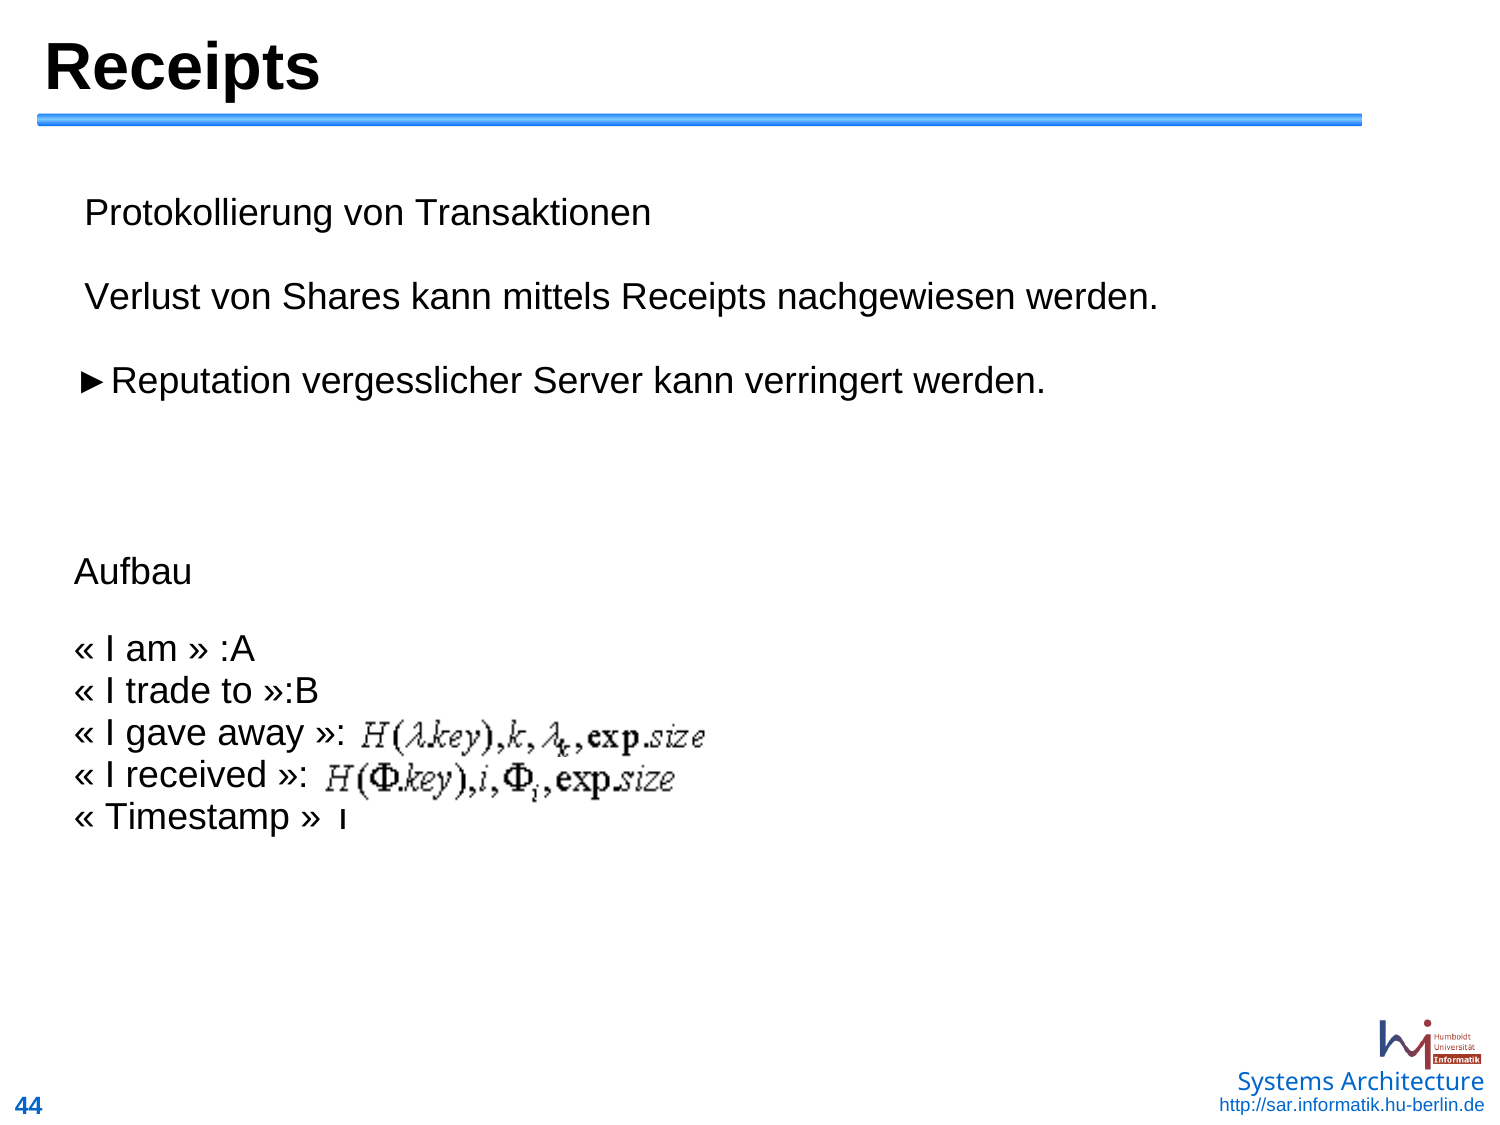

# Receipts
 Protokollierung von Transaktionen
 Verlust von Shares kann mittels Receipts nachgewiesen werden.
►Reputation vergesslicher Server kann verringert werden.
Aufbau
« I am » :A
« I trade to »:B
« I gave away »:
« I received »:
« Timestamp » T